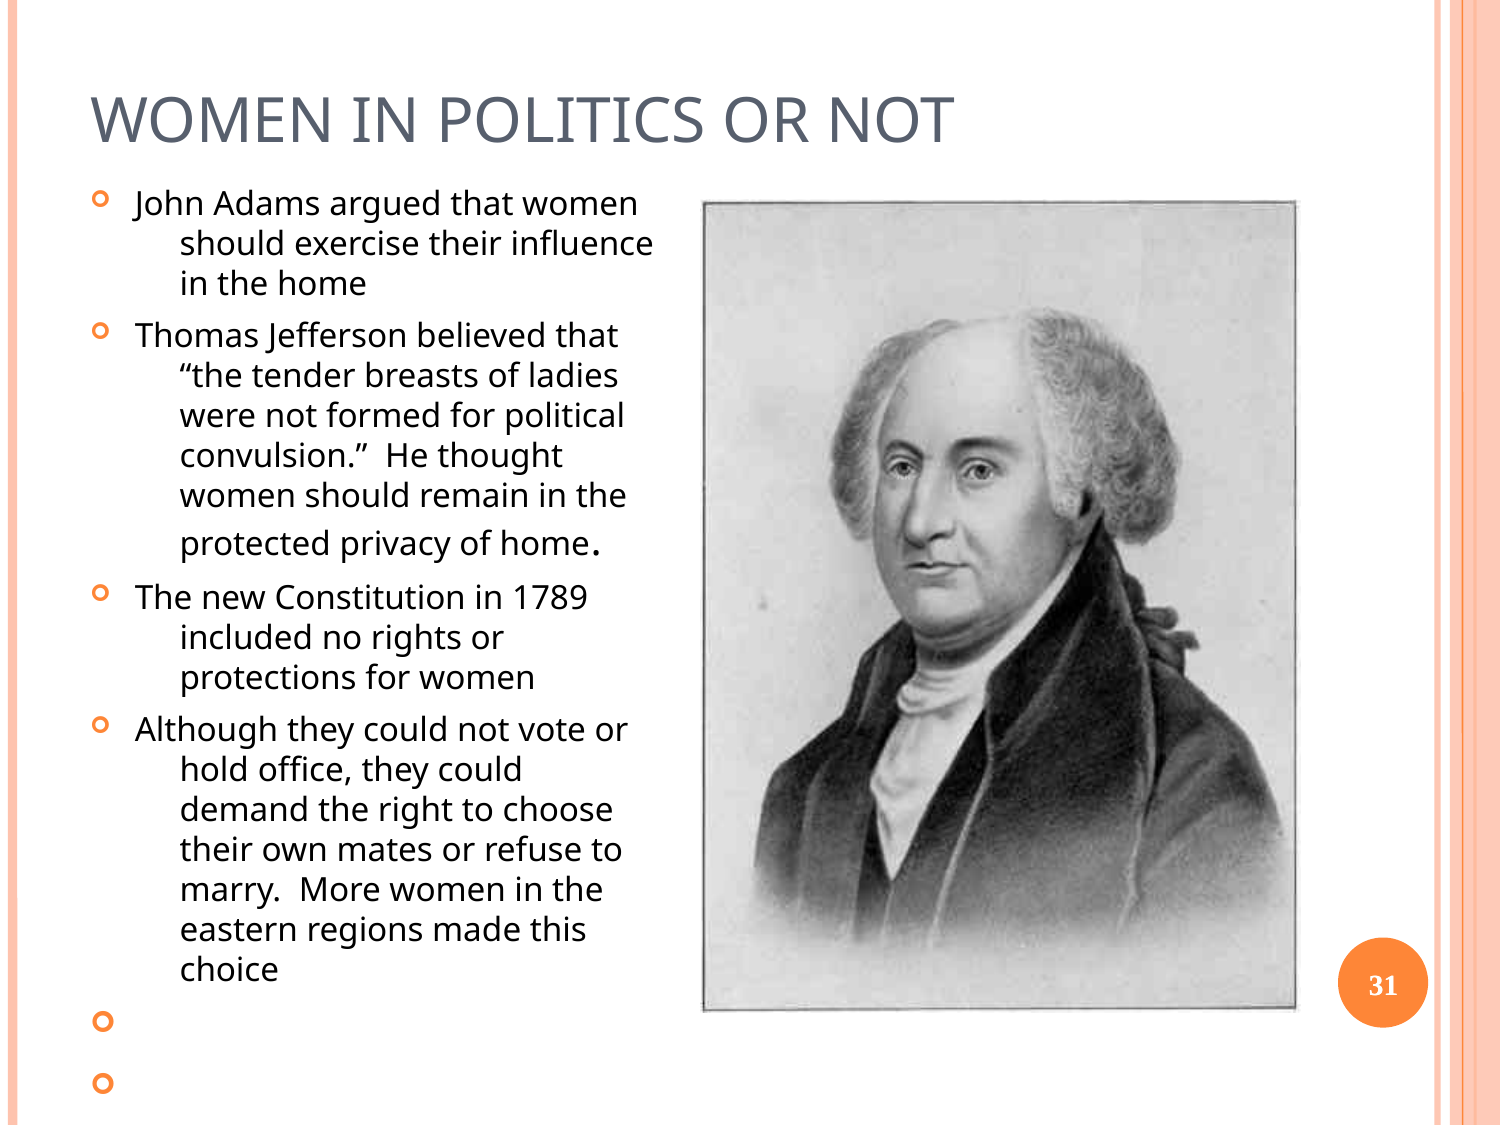

# Women in Politics or Not
John Adams argued that women should exercise their influence in the home
Thomas Jefferson believed that “the tender breasts of ladies were not formed for political convulsion.” He thought women should remain in the protected privacy of home.
The new Constitution in 1789 included no rights or protections for women
Although they could not vote or hold office, they could demand the right to choose their own mates or refuse to marry. More women in the eastern regions made this choice